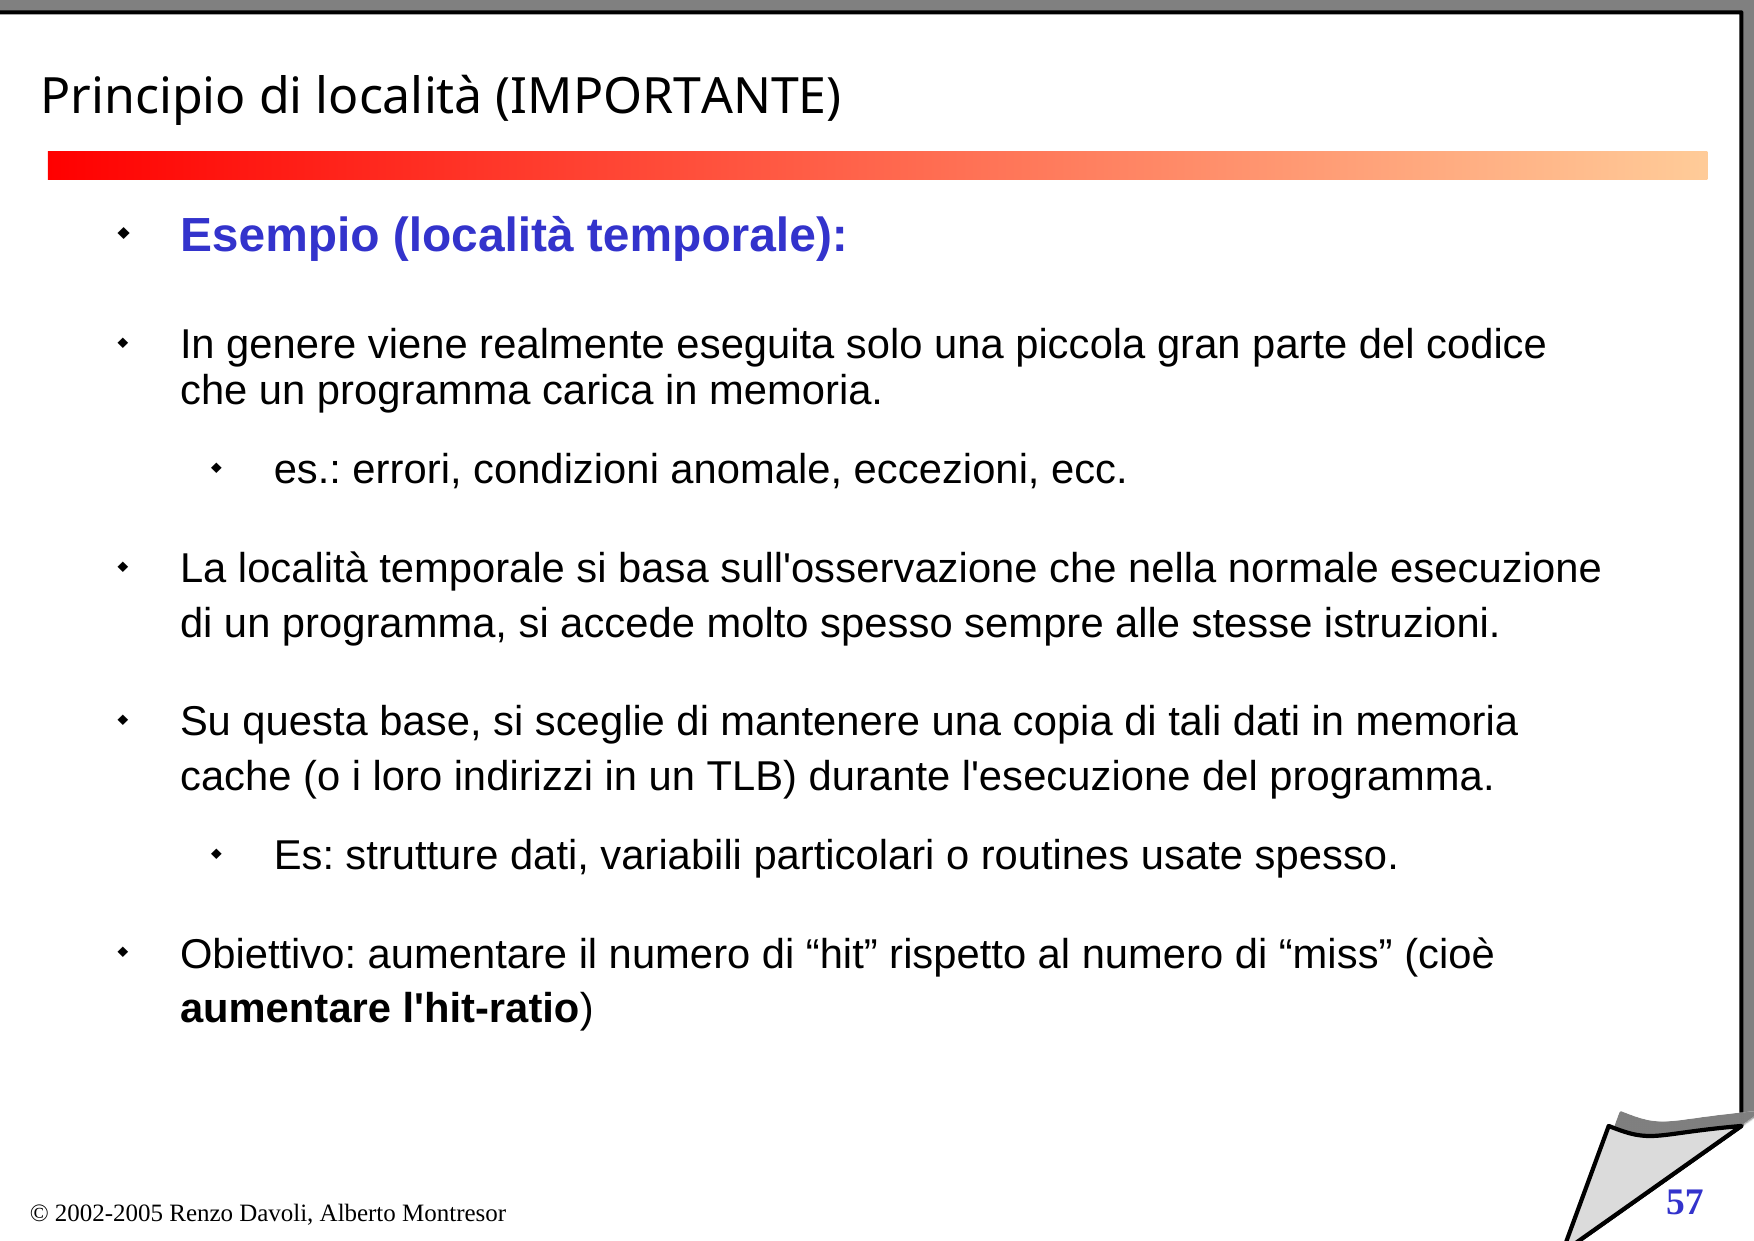

# Principio di località (IMPORTANTE)
Esempio (località temporale):
In genere viene realmente eseguita solo una piccola gran parte del codice che un programma carica in memoria.
es.: errori, condizioni anomale, eccezioni, ecc.
La località temporale si basa sull'osservazione che nella normale esecuzione di un programma, si accede molto spesso sempre alle stesse istruzioni.
Su questa base, si sceglie di mantenere una copia di tali dati in memoria cache (o i loro indirizzi in un TLB) durante l'esecuzione del programma.
Es: strutture dati, variabili particolari o routines usate spesso.
Obiettivo: aumentare il numero di “hit” rispetto al numero di “miss” (cioè aumentare l'hit-ratio)